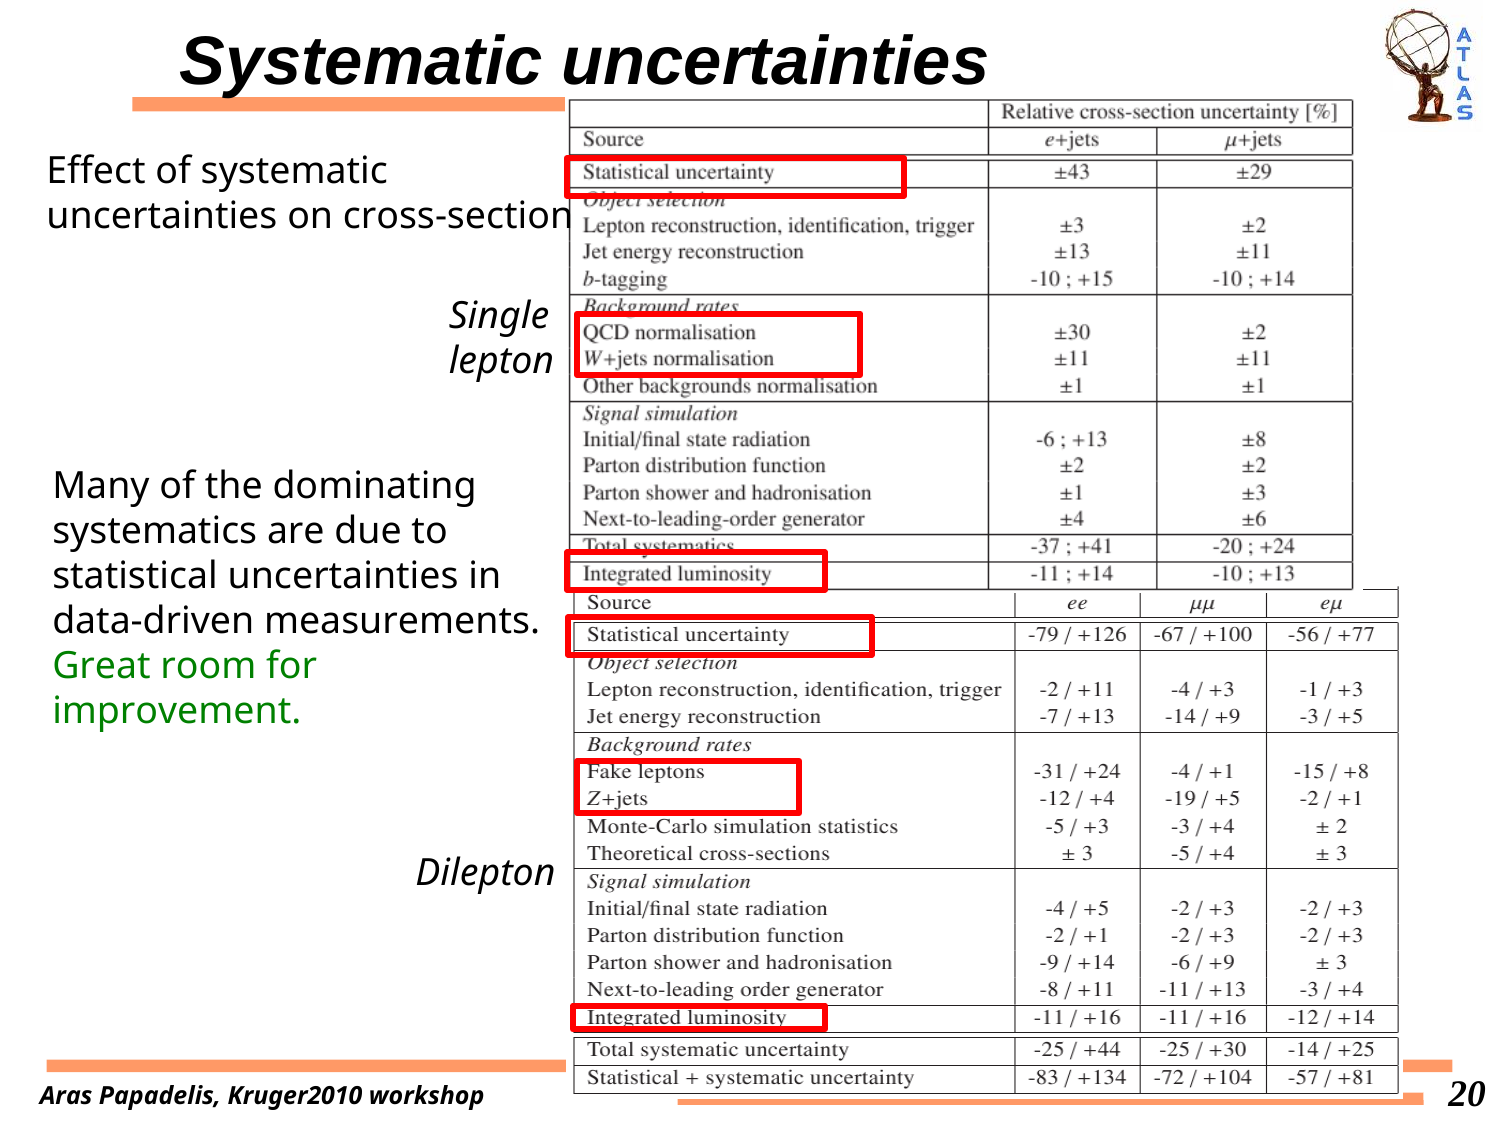

# Systematic uncertainties
Effect of systematic
uncertainties on cross-section
Single lepton
Many of the dominating systematics are due to statistical uncertainties in data-driven measurements. Great room for improvement.
Dilepton